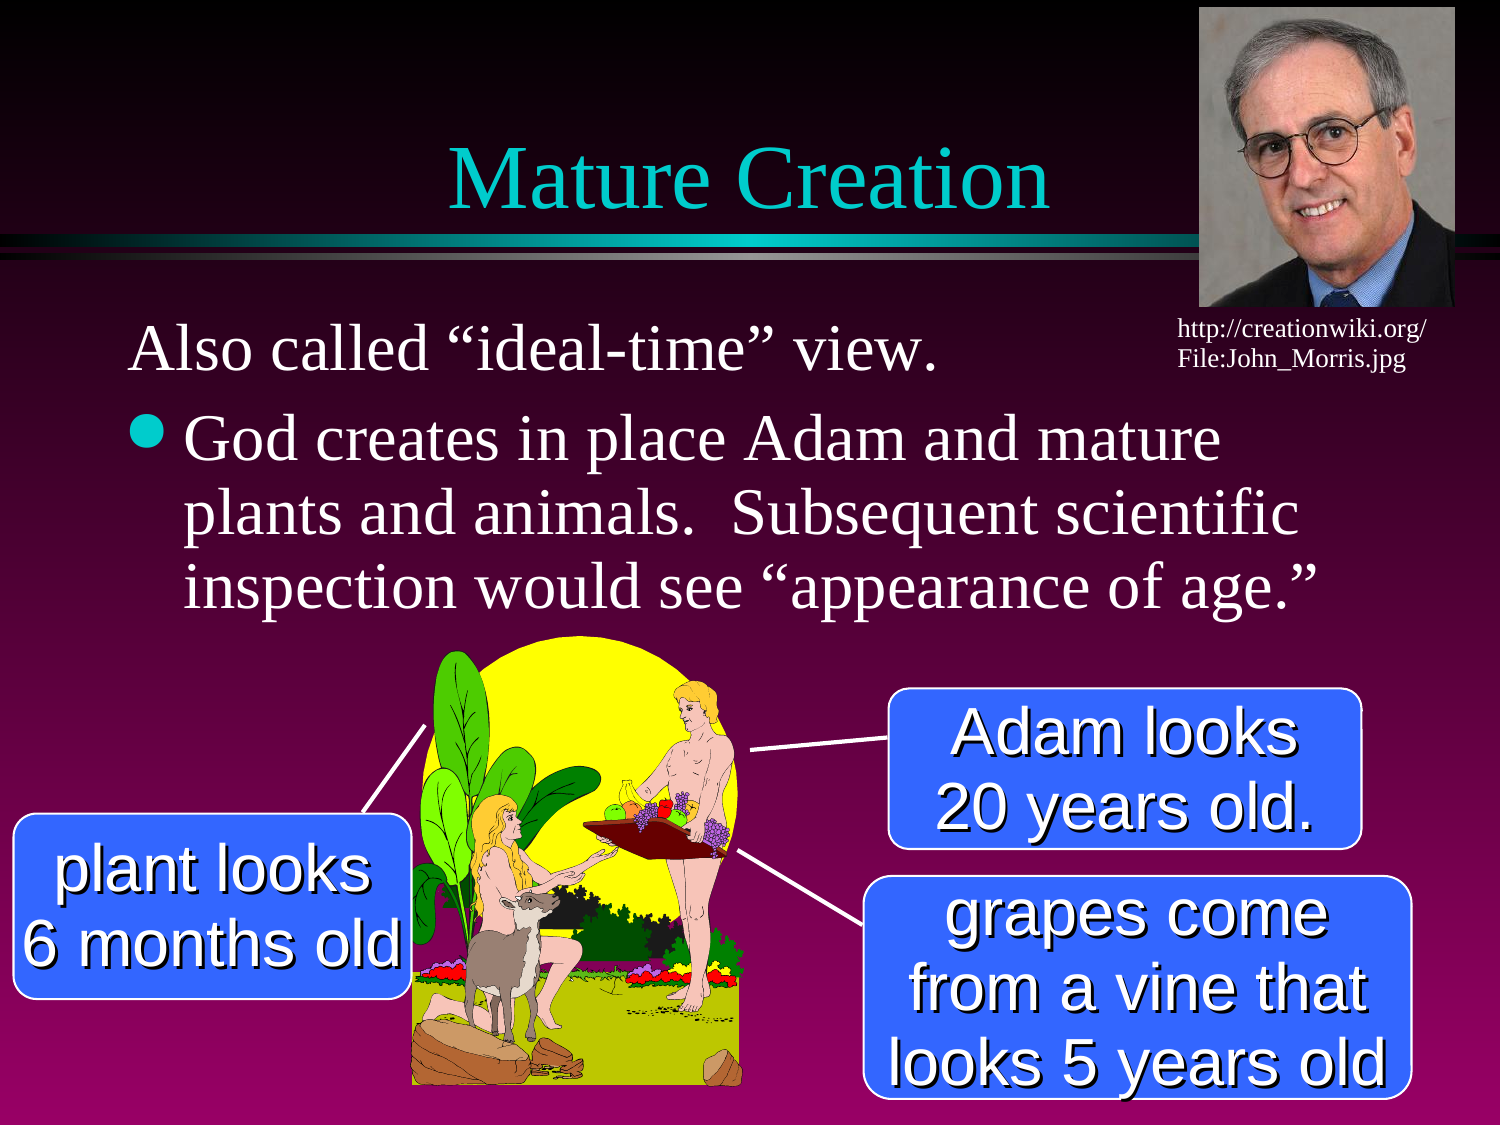

# Mature Creation
Also called “ideal-time” view.
God creates in place Adam and mature plants and animals. Subsequent scientific inspection would see “appearance of age.”
http://creationwiki.org/File:John_Morris.jpg
Adam looks
20 years old.
plant looks
6 months old
grapes come
from a vine that
looks 5 years old